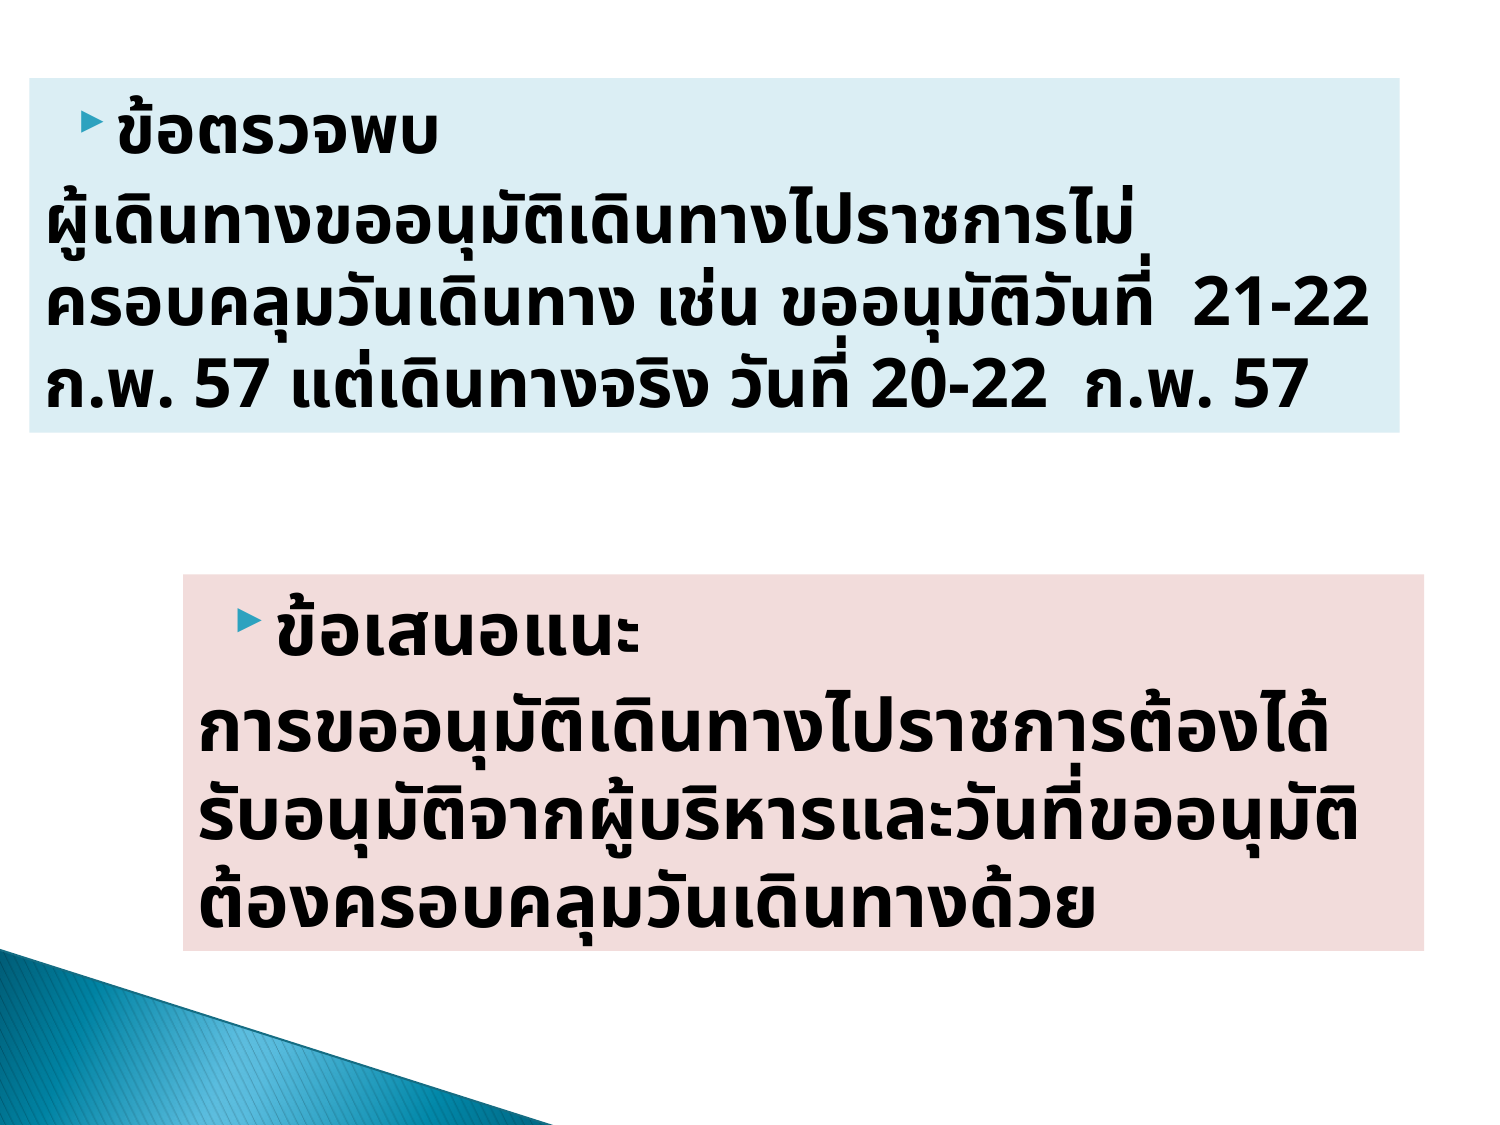

# ข้อตรวจพบ
ผู้เดินทางขออนุมัติเดินทางไปราชการไม่ครอบคลุมวันเดินทาง เช่น ขออนุมัติวันที่ 21-22 ก.พ. 57 แต่เดินทางจริง วันที่ 20-22 ก.พ. 57
ข้อเสนอแนะ
การขออนุมัติเดินทางไปราชการต้องได้รับอนุมัติจากผู้บริหารและวันที่ขออนุมัติต้องครอบคลุมวันเดินทางด้วย